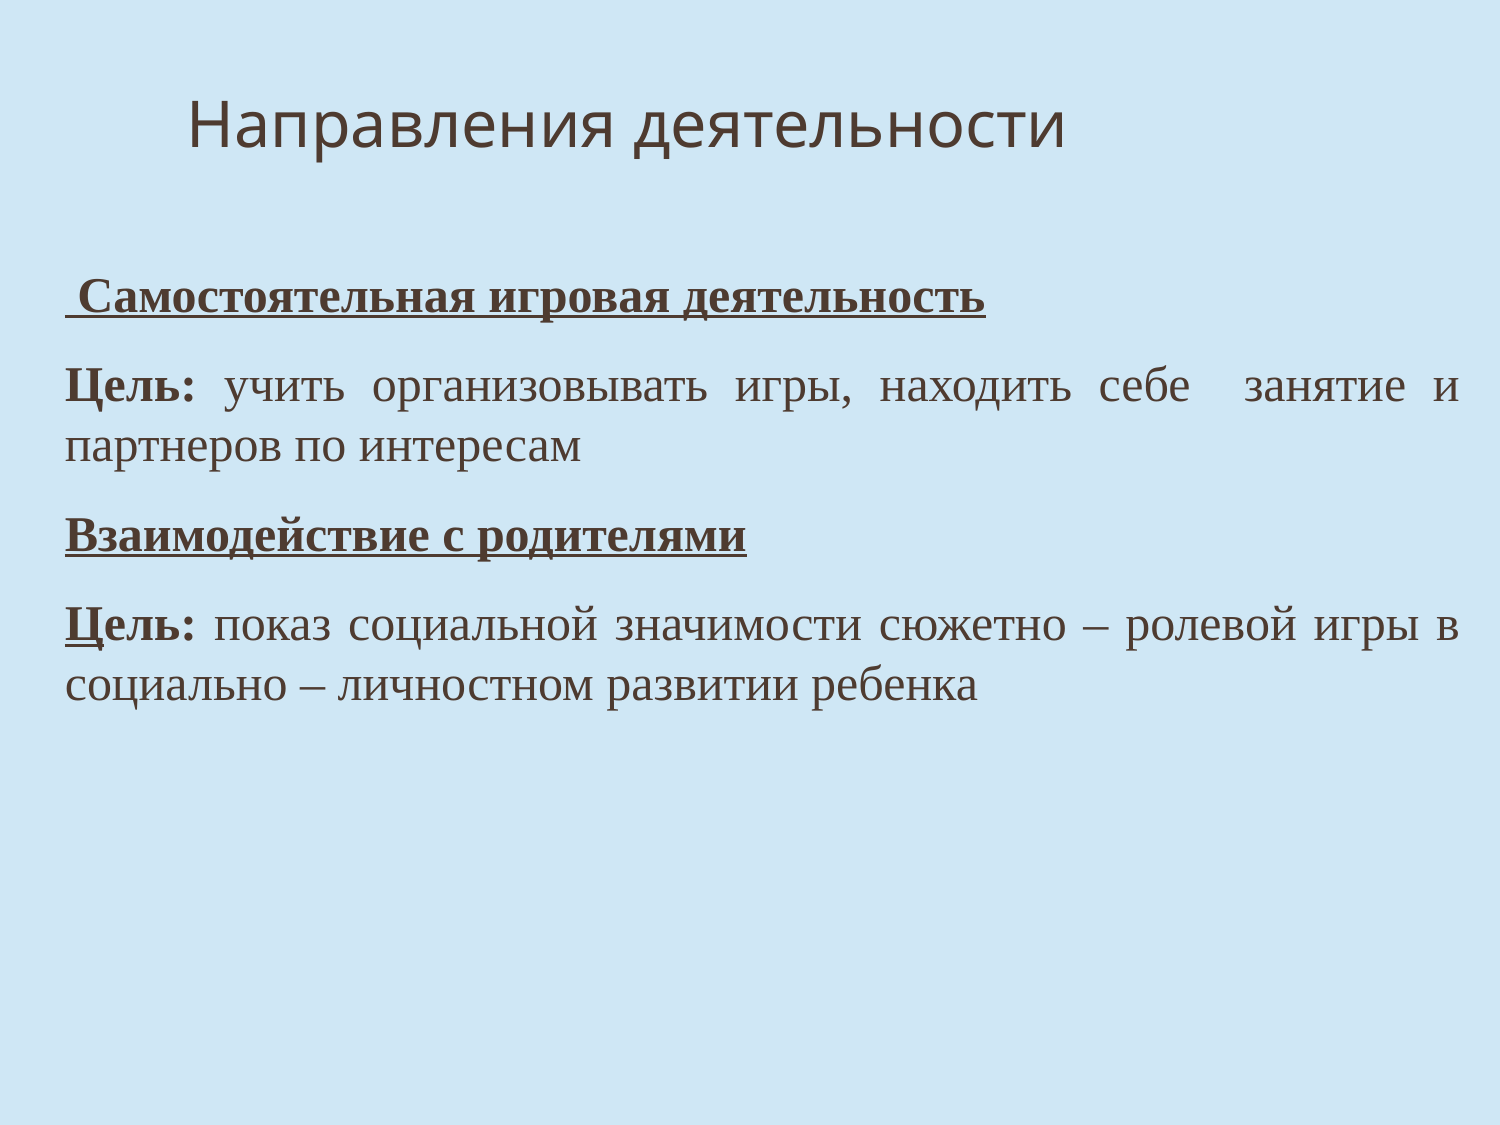

# Направления деятельности
 Самостоятельная игровая деятельность
Цель: учить организовывать игры, находить себе занятие и партнеров по интересам
Взаимодействие с родителями
Цель: показ социальной значимости сюжетно – ролевой игры в социально – личностном развитии ребенка